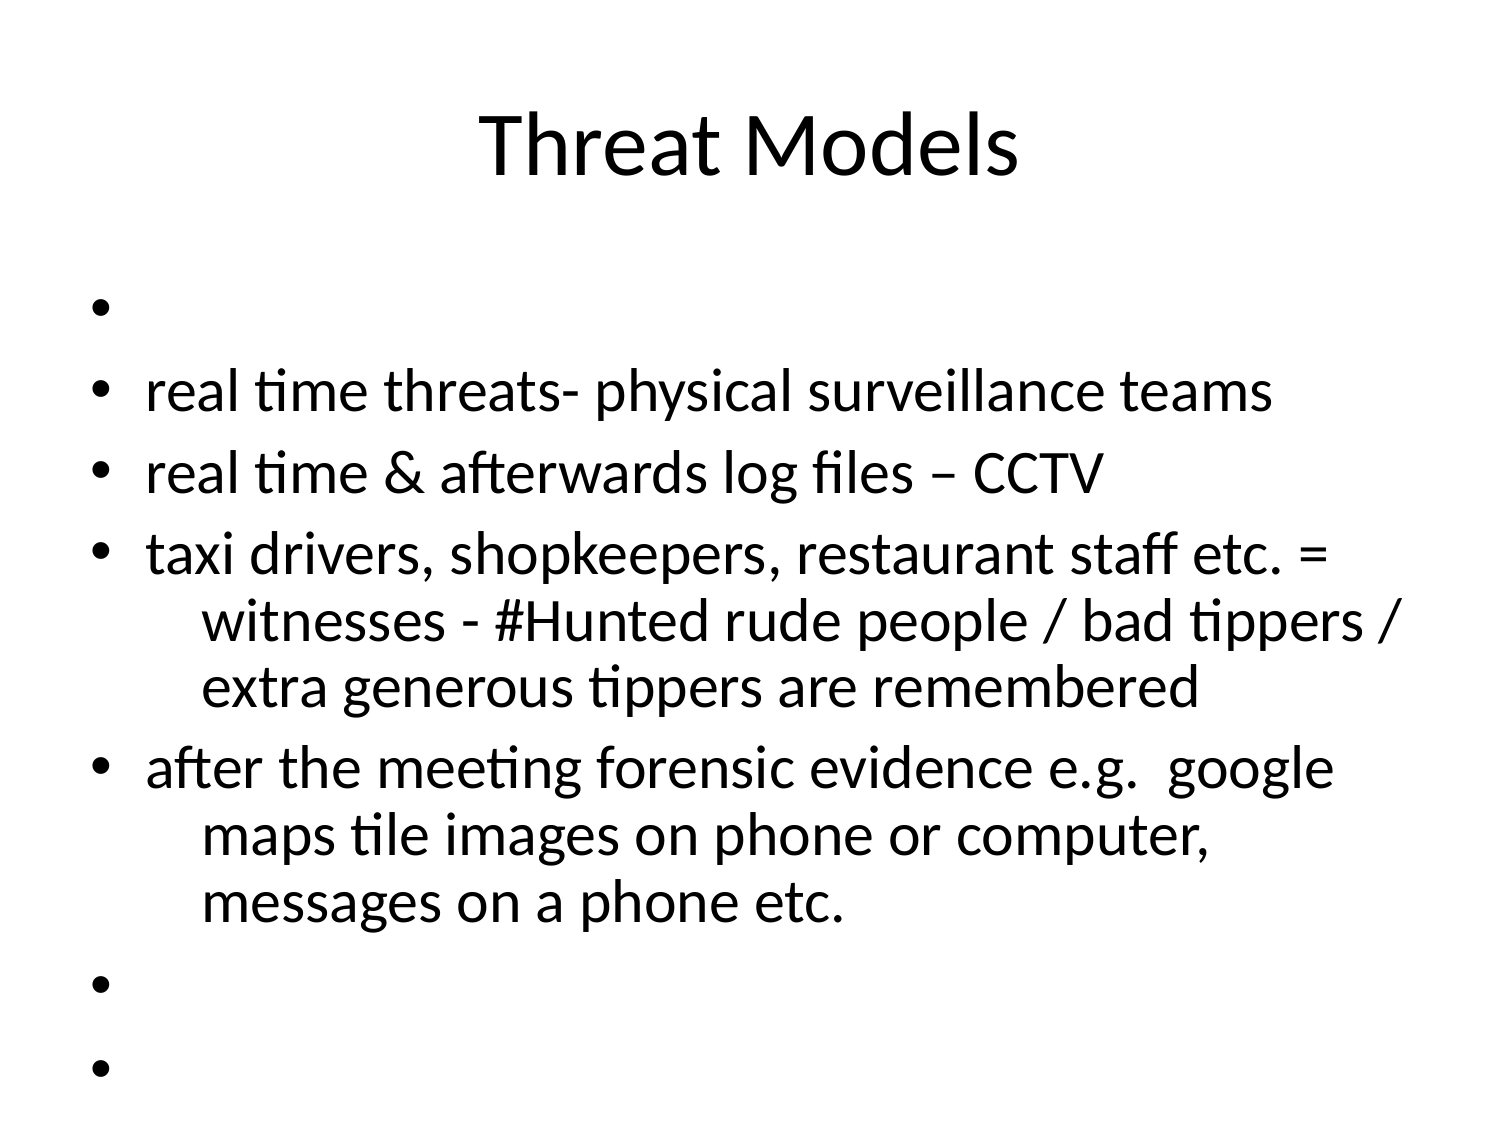

# Threat Models
real time threats- physical surveillance teams
real time & afterwards log files – CCTV
taxi drivers, shopkeepers, restaurant staff etc. = witnesses - #Hunted rude people / bad tippers / extra generous tippers are remembered
after the meeting forensic evidence e.g. google maps tile images on phone or computer, messages on a phone etc.